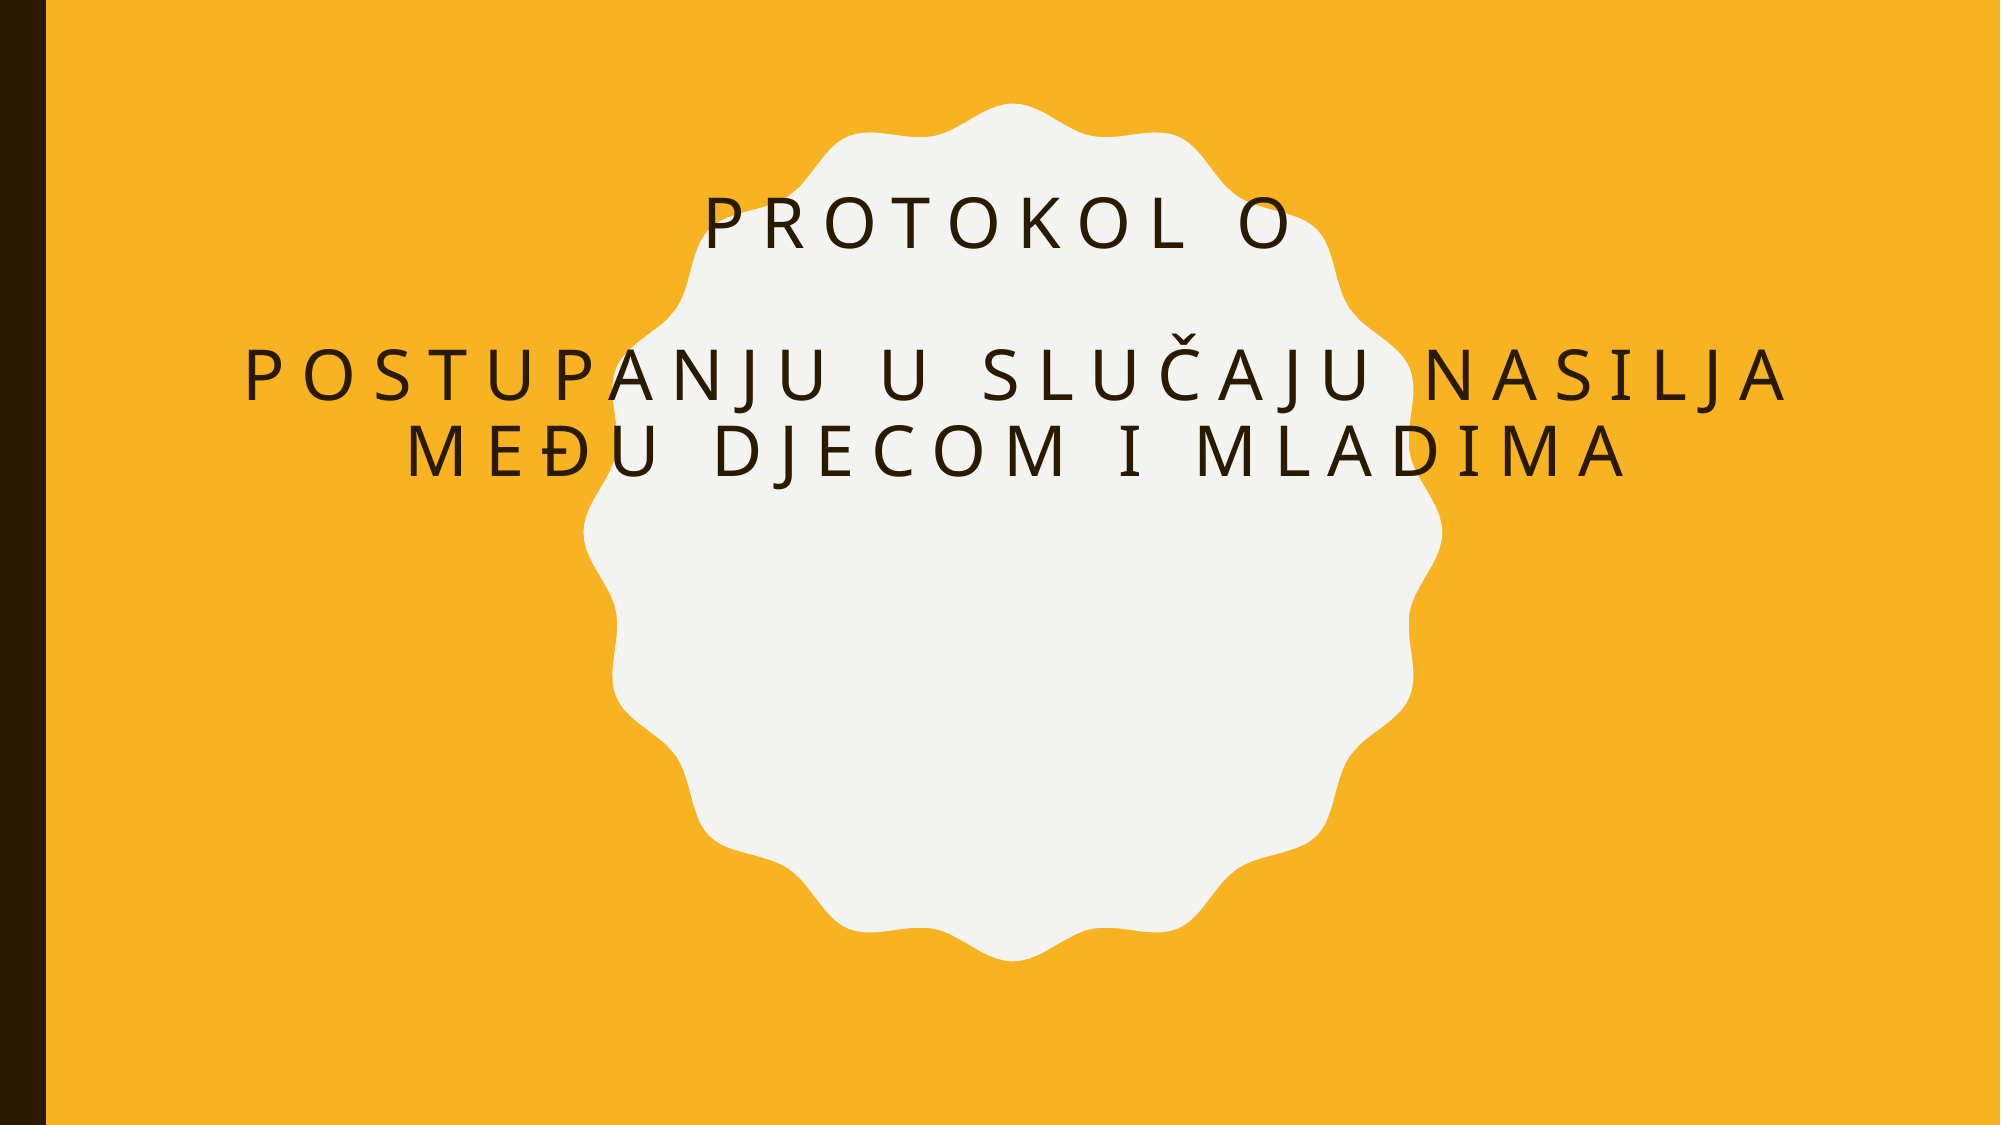

# PROTOKOL O POSTUPANJU U SLUČAJU NASILJA MEĐU DJECOM I MLADIMA